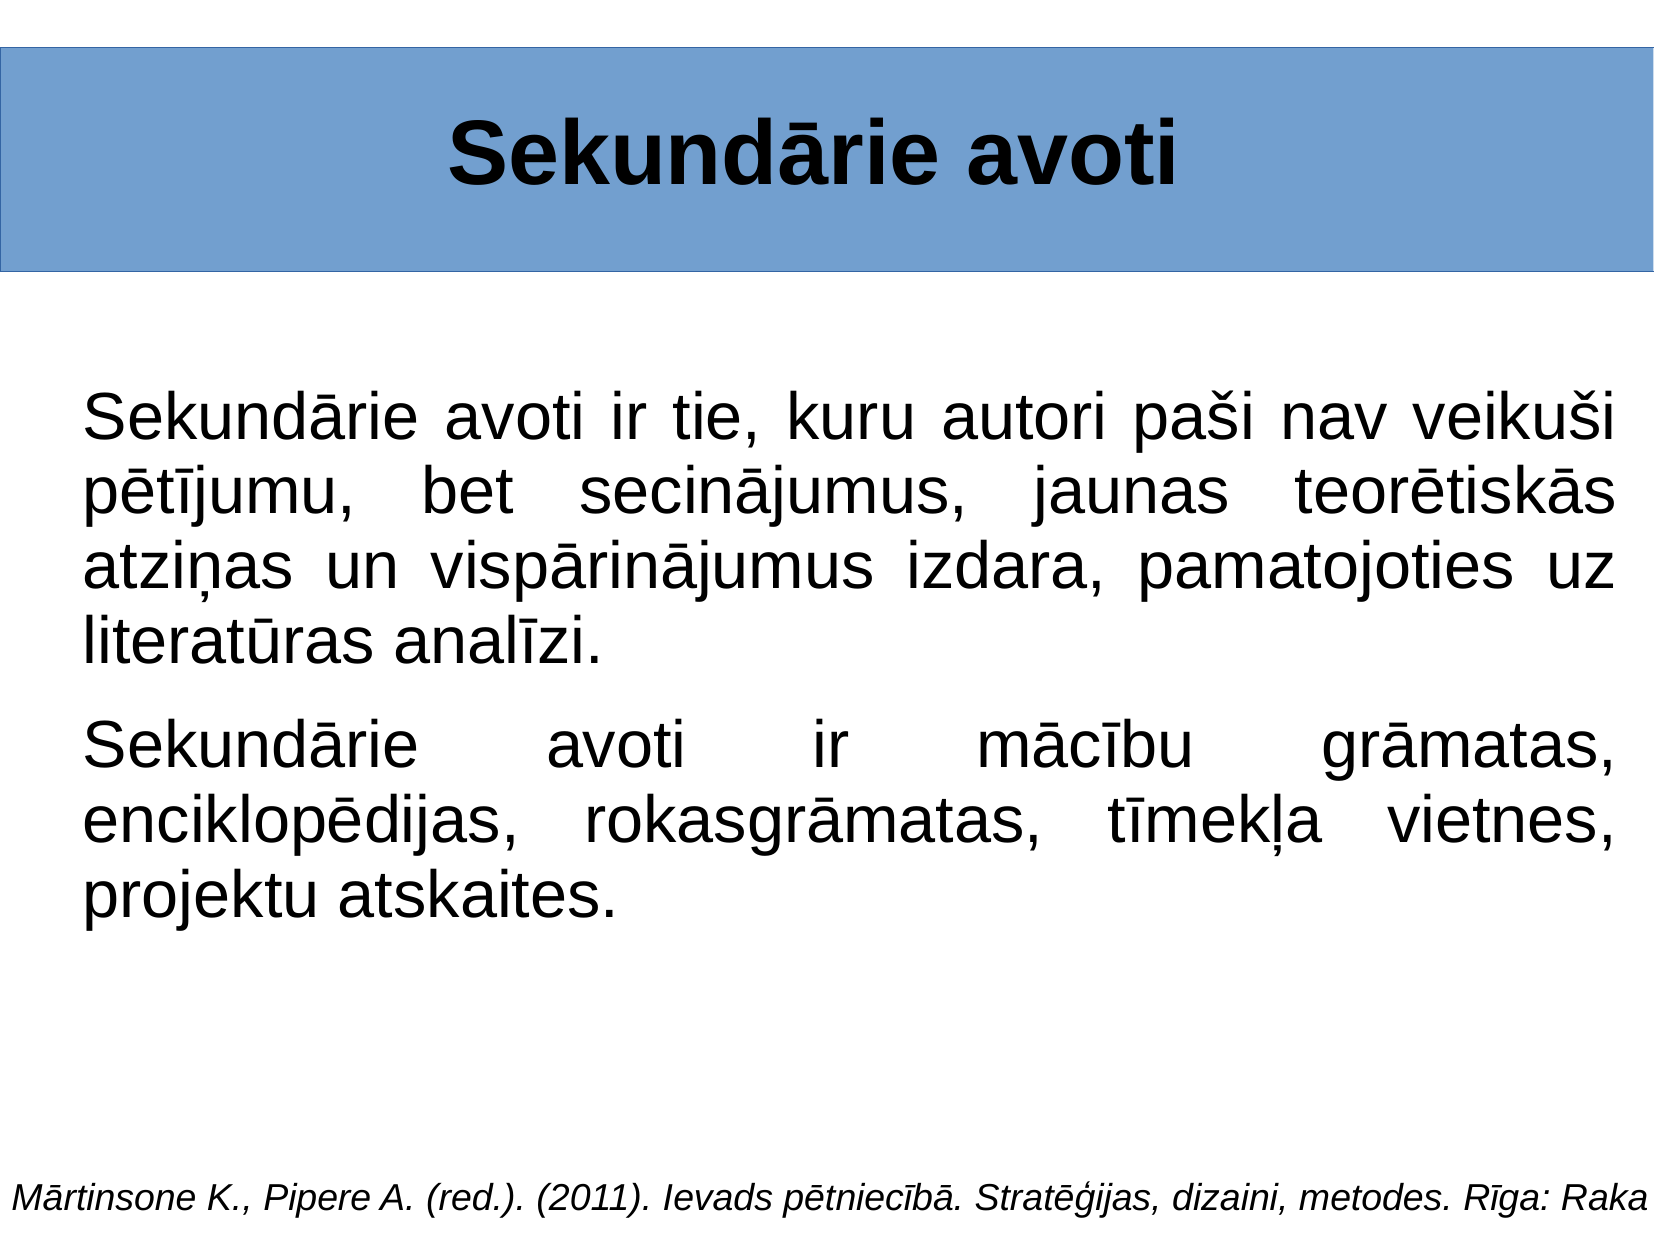

# Sekundārie avoti
Sekundārie avoti ir tie, kuru autori paši nav veikuši pētījumu, bet secinājumus, jaunas teorētiskās atziņas un vispārinājumus izdara, pamatojoties uz literatūras analīzi.
Sekundārie avoti ir mācību grāmatas, enciklopēdijas, rokasgrāmatas, tīmekļa vietnes, projektu atskaites.
Mārtinsone K., Pipere A. (red.). (2011). Ievads pētniecībā. Stratēģijas, dizaini, metodes. Rīga: Raka